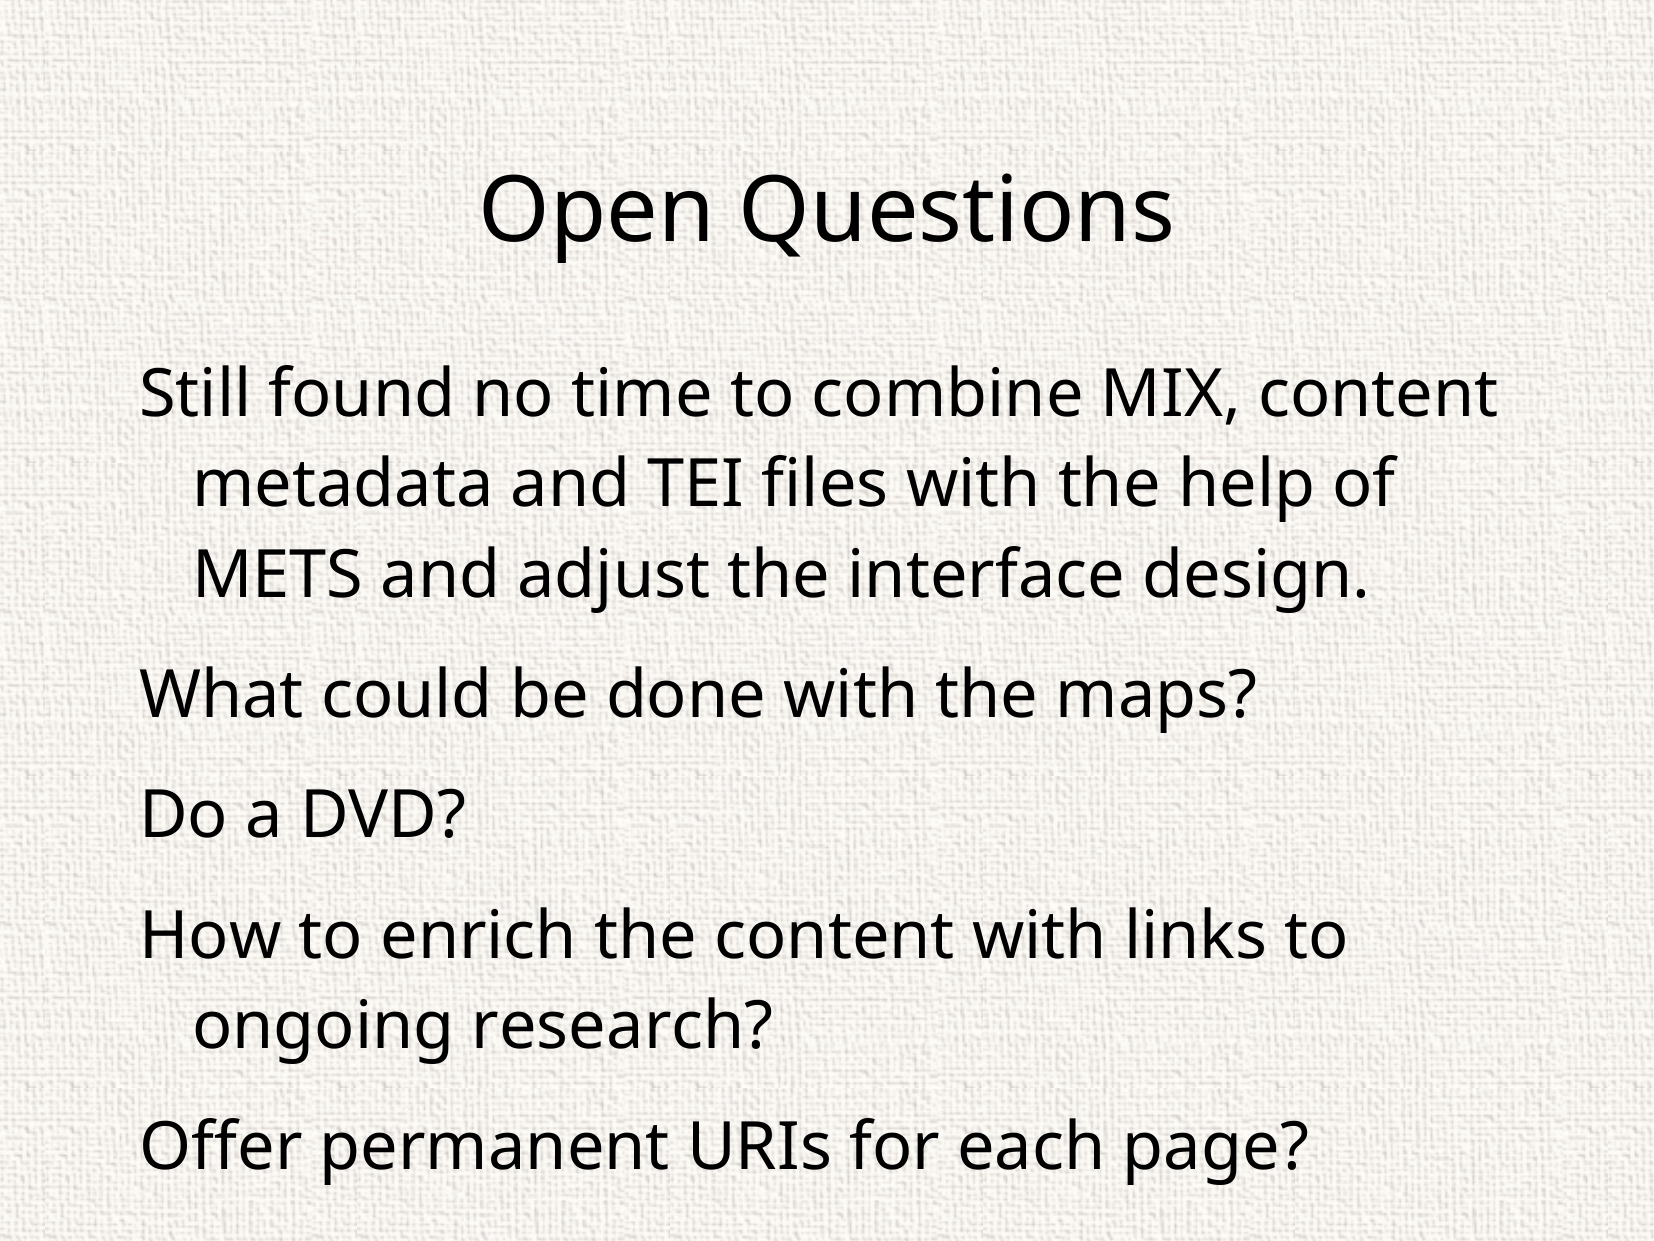

# Open Questions
Still found no time to combine MIX, content metadata and TEI files with the help of METS and adjust the interface design.
What could be done with the maps?
Do a DVD?
How to enrich the content with links to ongoing research?
Offer permanent URIs for each page?